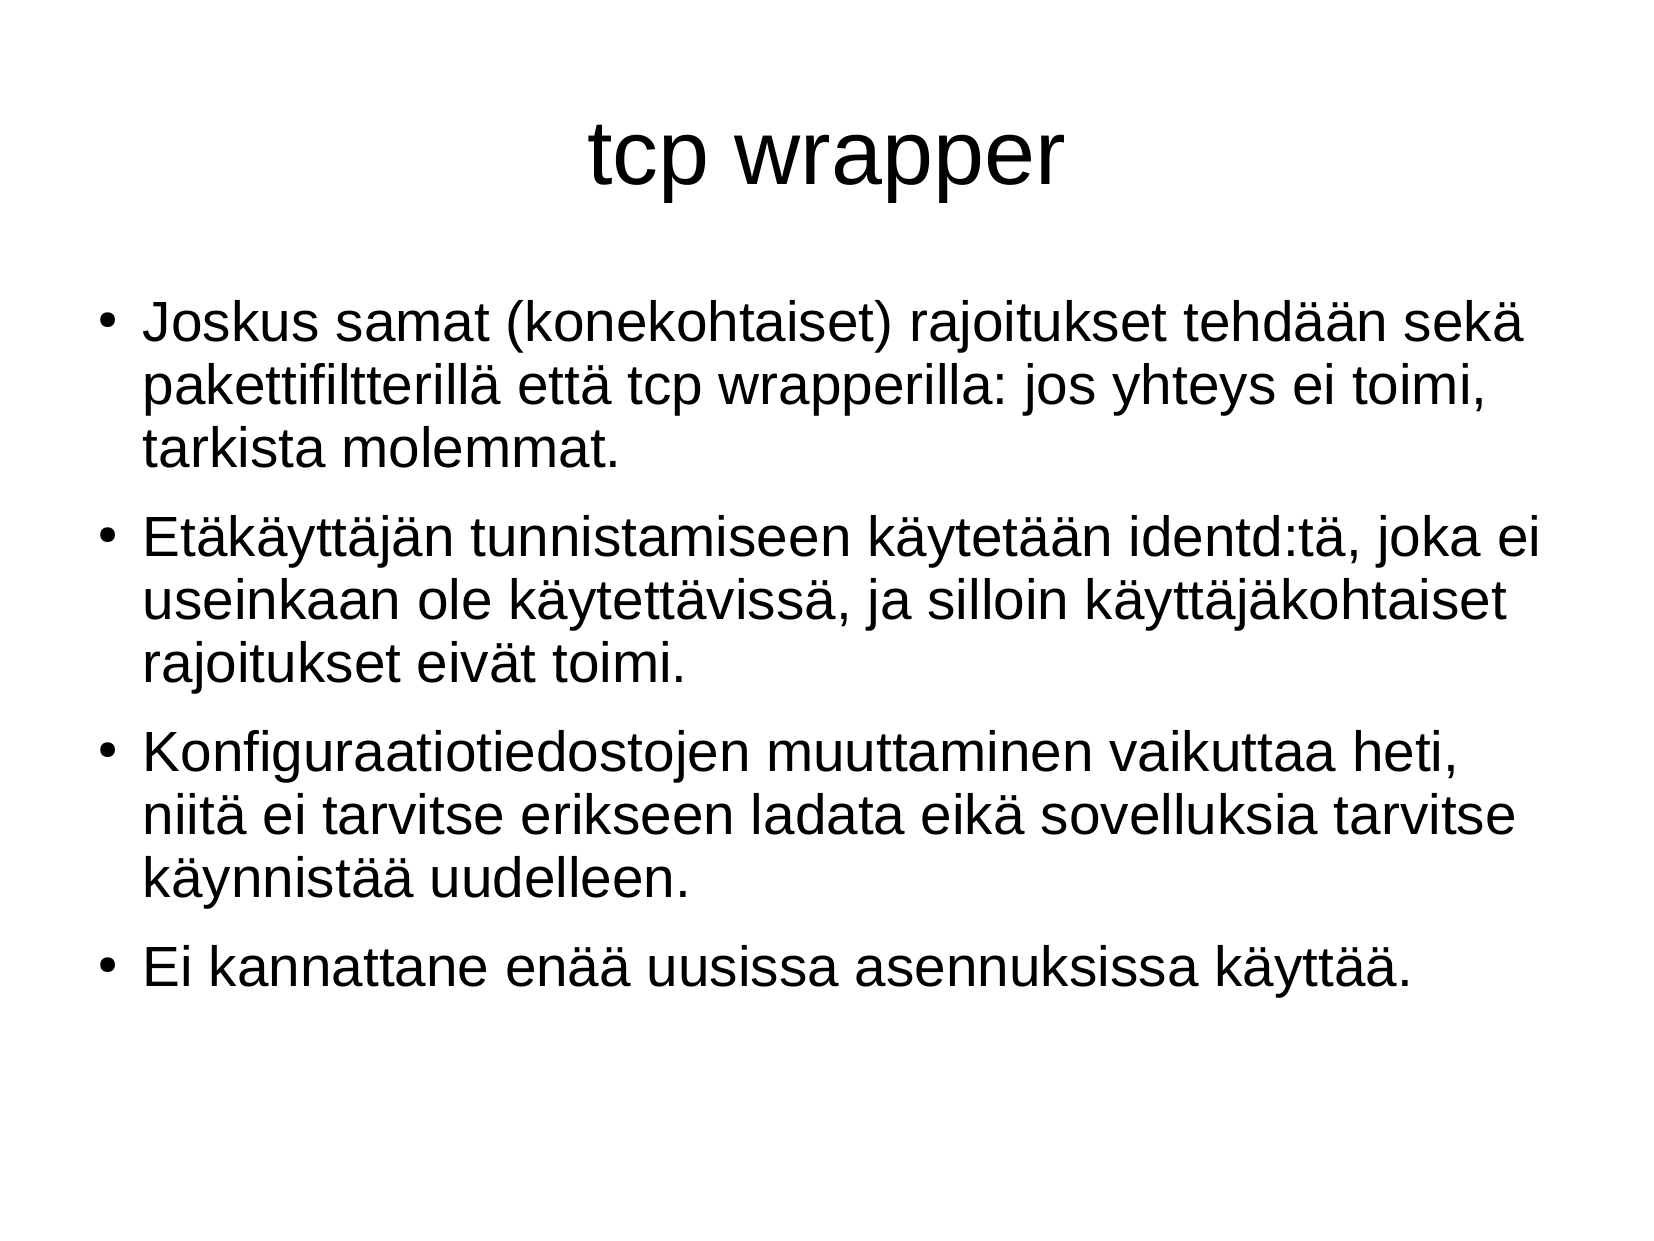

# tcp wrapper
Joskus samat (konekohtaiset) rajoitukset tehdään sekä pakettifiltterillä että tcp wrapperilla: jos yhteys ei toimi, tarkista molemmat.
Etäkäyttäjän tunnistamiseen käytetään identd:tä, joka ei useinkaan ole käytettävissä, ja silloin käyttäjäkohtaiset rajoitukset eivät toimi.
Konfiguraatiotiedostojen muuttaminen vaikuttaa heti, niitä ei tarvitse erikseen ladata eikä sovelluksia tarvitse käynnistää uudelleen.
Ei kannattane enää uusissa asennuksissa käyttää.